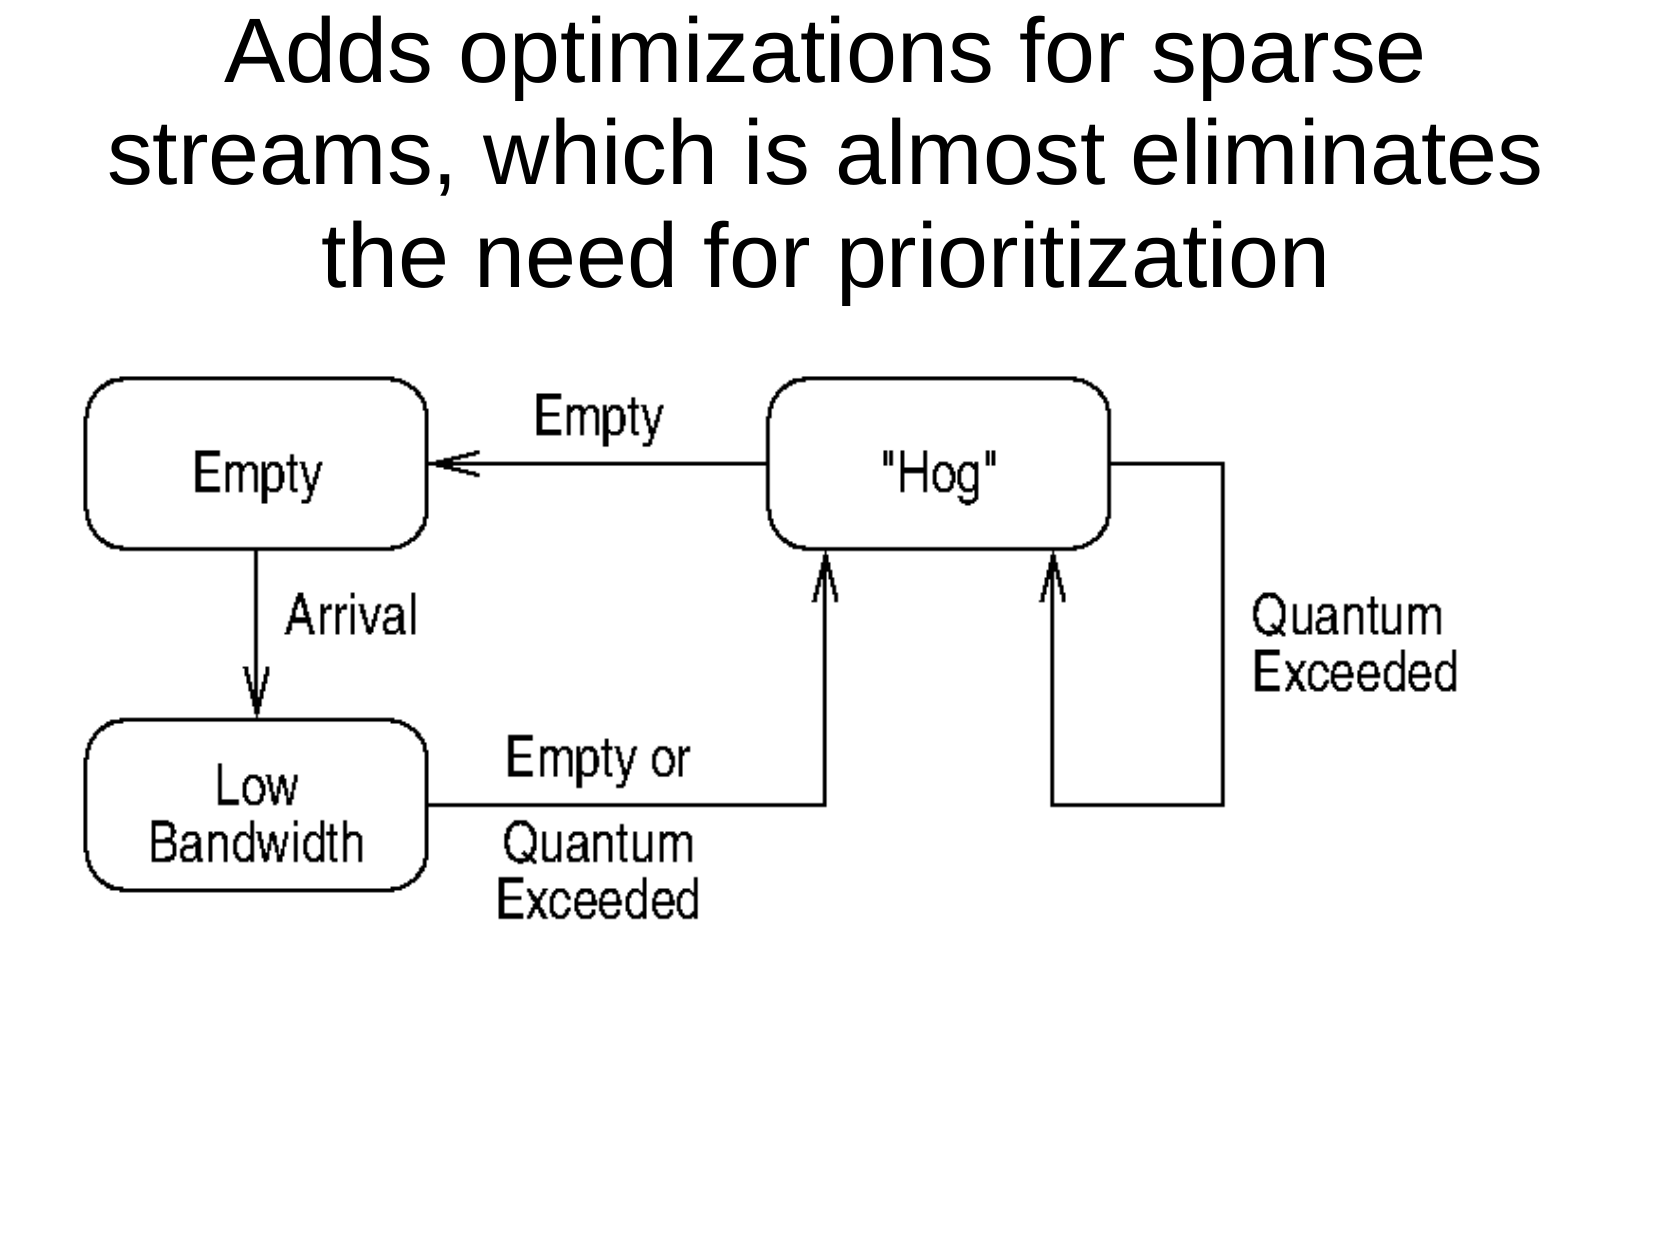

# Adds optimizations for sparse streams, which is almost eliminates the need for prioritization